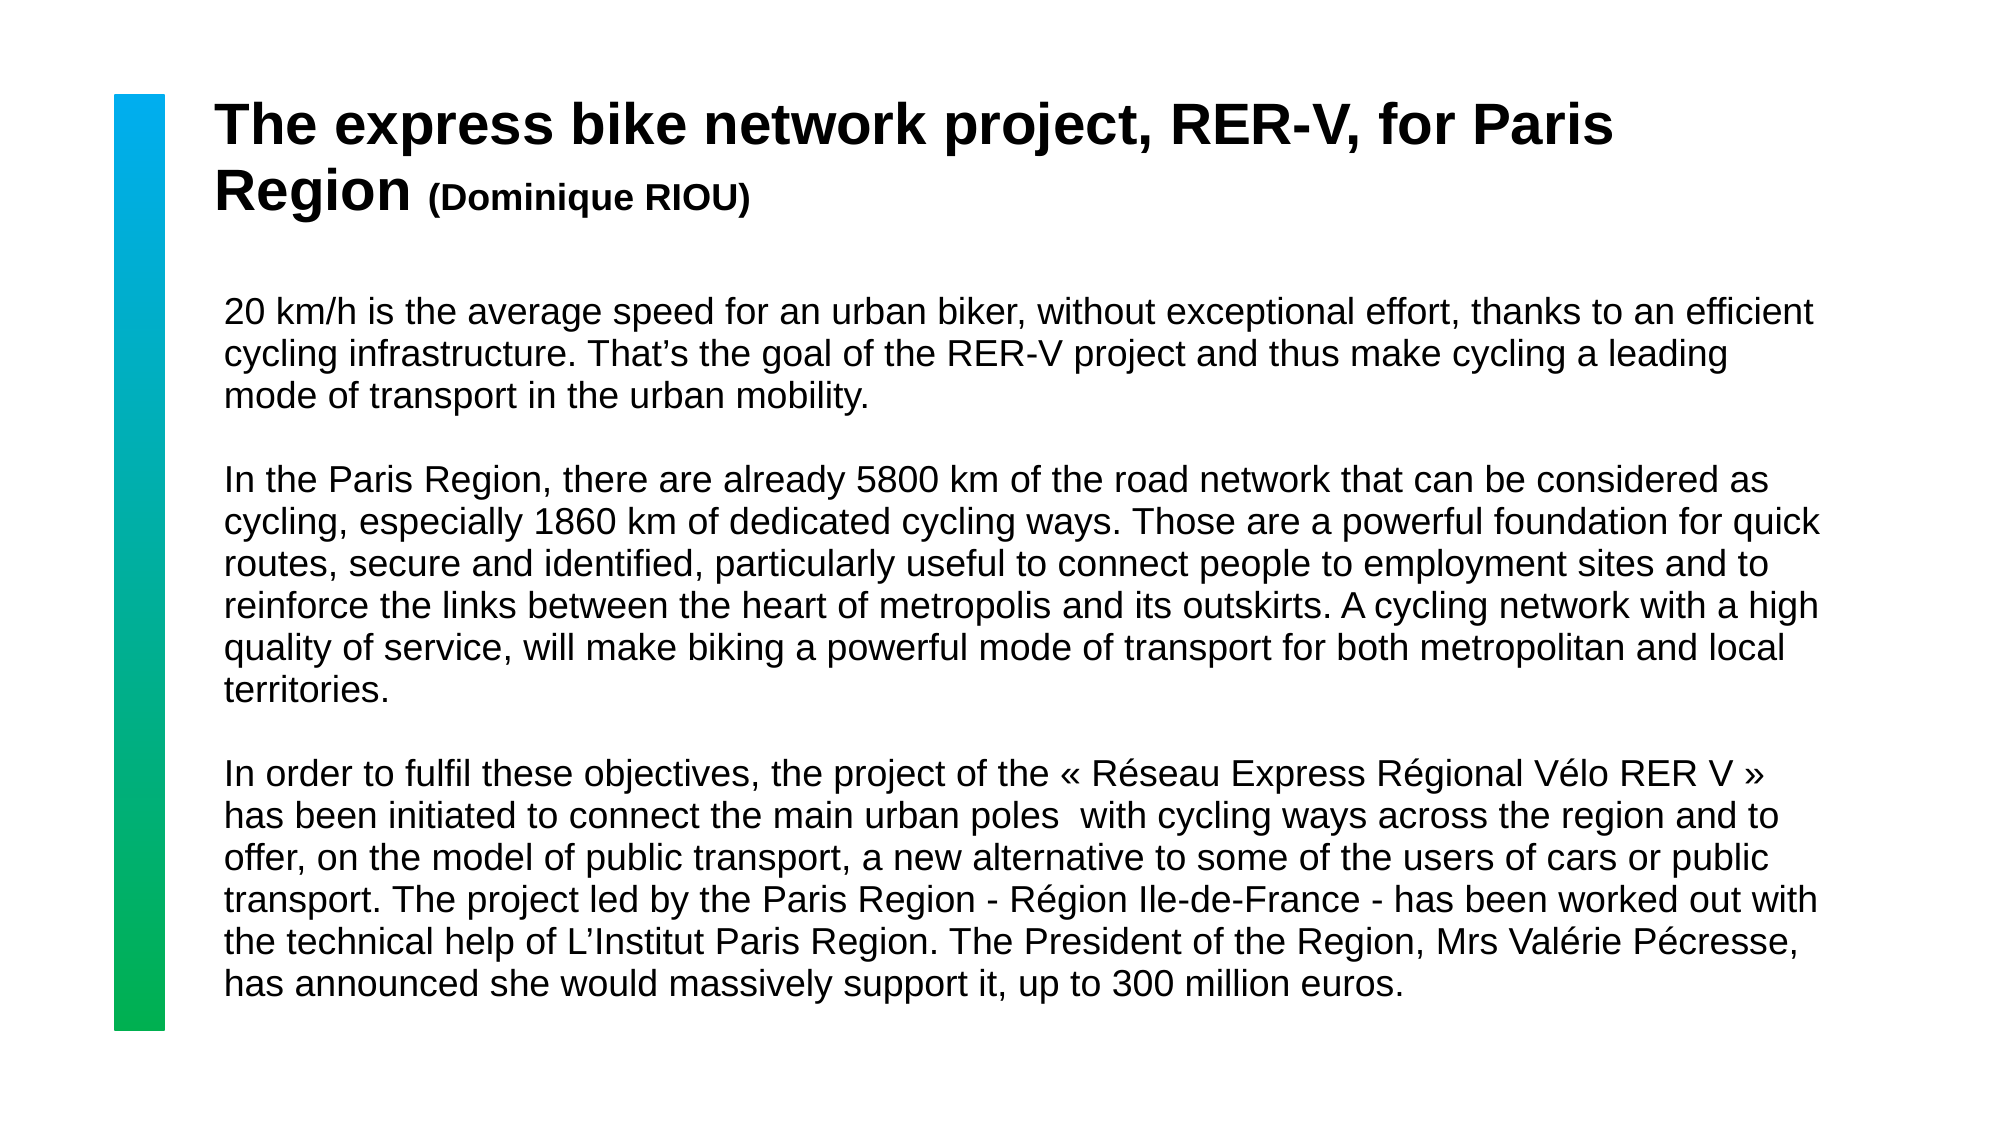

The express bike network project, RER-V, for Paris Region (Dominique RIOU)
20 km/h is the average speed for an urban biker, without exceptional effort, thanks to an efficient cycling infrastructure. That’s the goal of the RER-V project and thus make cycling a leading mode of transport in the urban mobility.
In the Paris Region, there are already 5800 km of the road network that can be considered as cycling, especially 1860 km of dedicated cycling ways. Those are a powerful foundation for quick routes, secure and identified, particularly useful to connect people to employment sites and to reinforce the links between the heart of metropolis and its outskirts. A cycling network with a high quality of service, will make biking a powerful mode of transport for both metropolitan and local territories.
In order to fulfil these objectives, the project of the « Réseau Express Régional Vélo RER V » has been initiated to connect the main urban poles with cycling ways across the region and to offer, on the model of public transport, a new alternative to some of the users of cars or public transport. The project led by the Paris Region - Région Ile-de-France - has been worked out with the technical help of L’Institut Paris Region. The President of the Region, Mrs Valérie Pécresse, has announced she would massively support it, up to 300 million euros.